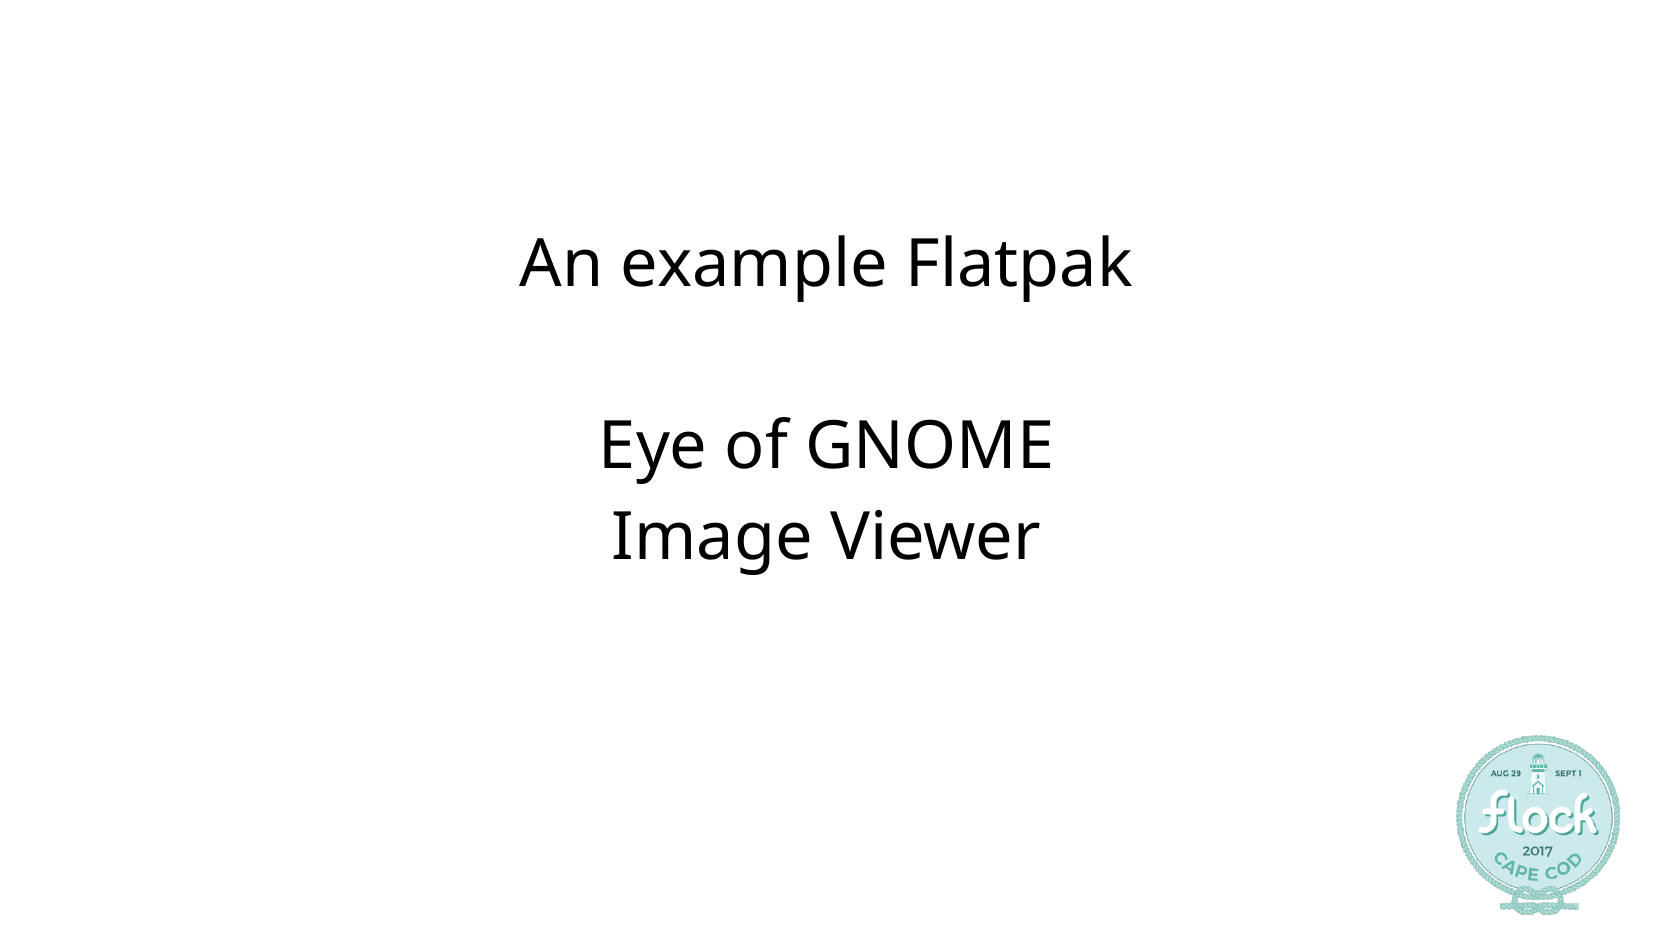

# An example Flatpak
Eye of GNOME
Image Viewer